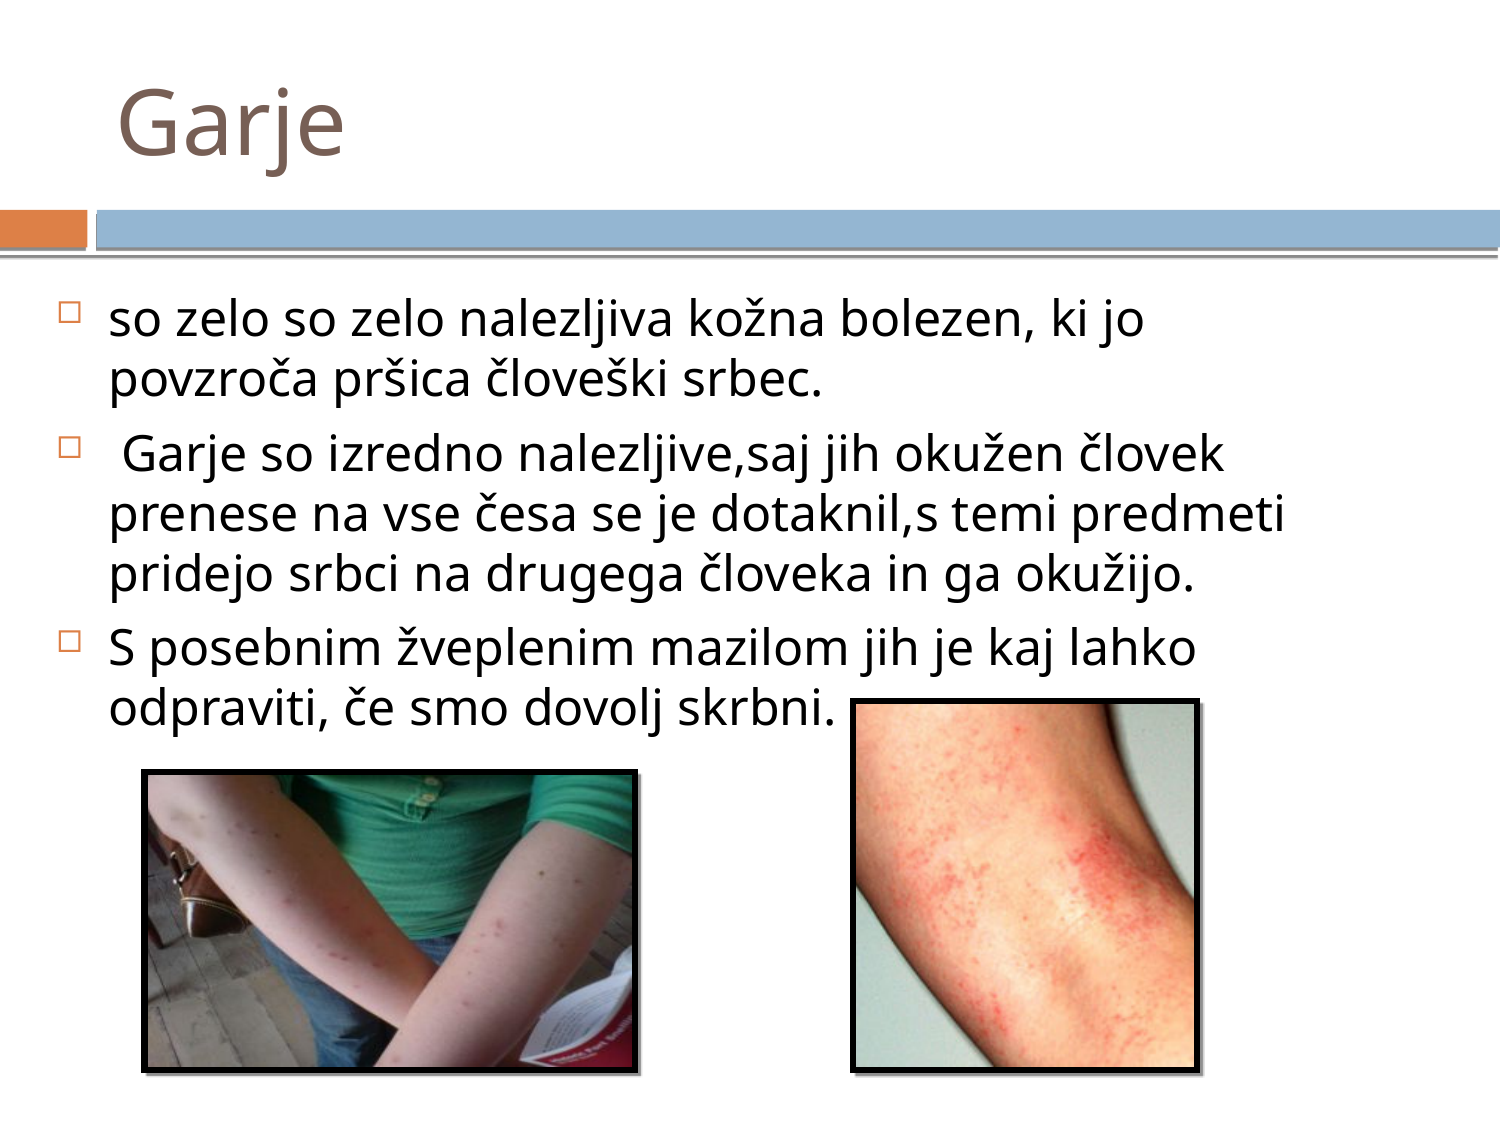

# Garje
so zelo so zelo nalezljiva kožna bolezen, ki jo povzroča pršica človeški srbec.
 Garje so izredno nalezljive,saj jih okužen človek prenese na vse česa se je dotaknil,s temi predmeti pridejo srbci na drugega človeka in ga okužijo.
S posebnim žveplenim mazilom jih je kaj lahko odpraviti, če smo dovolj skrbni.